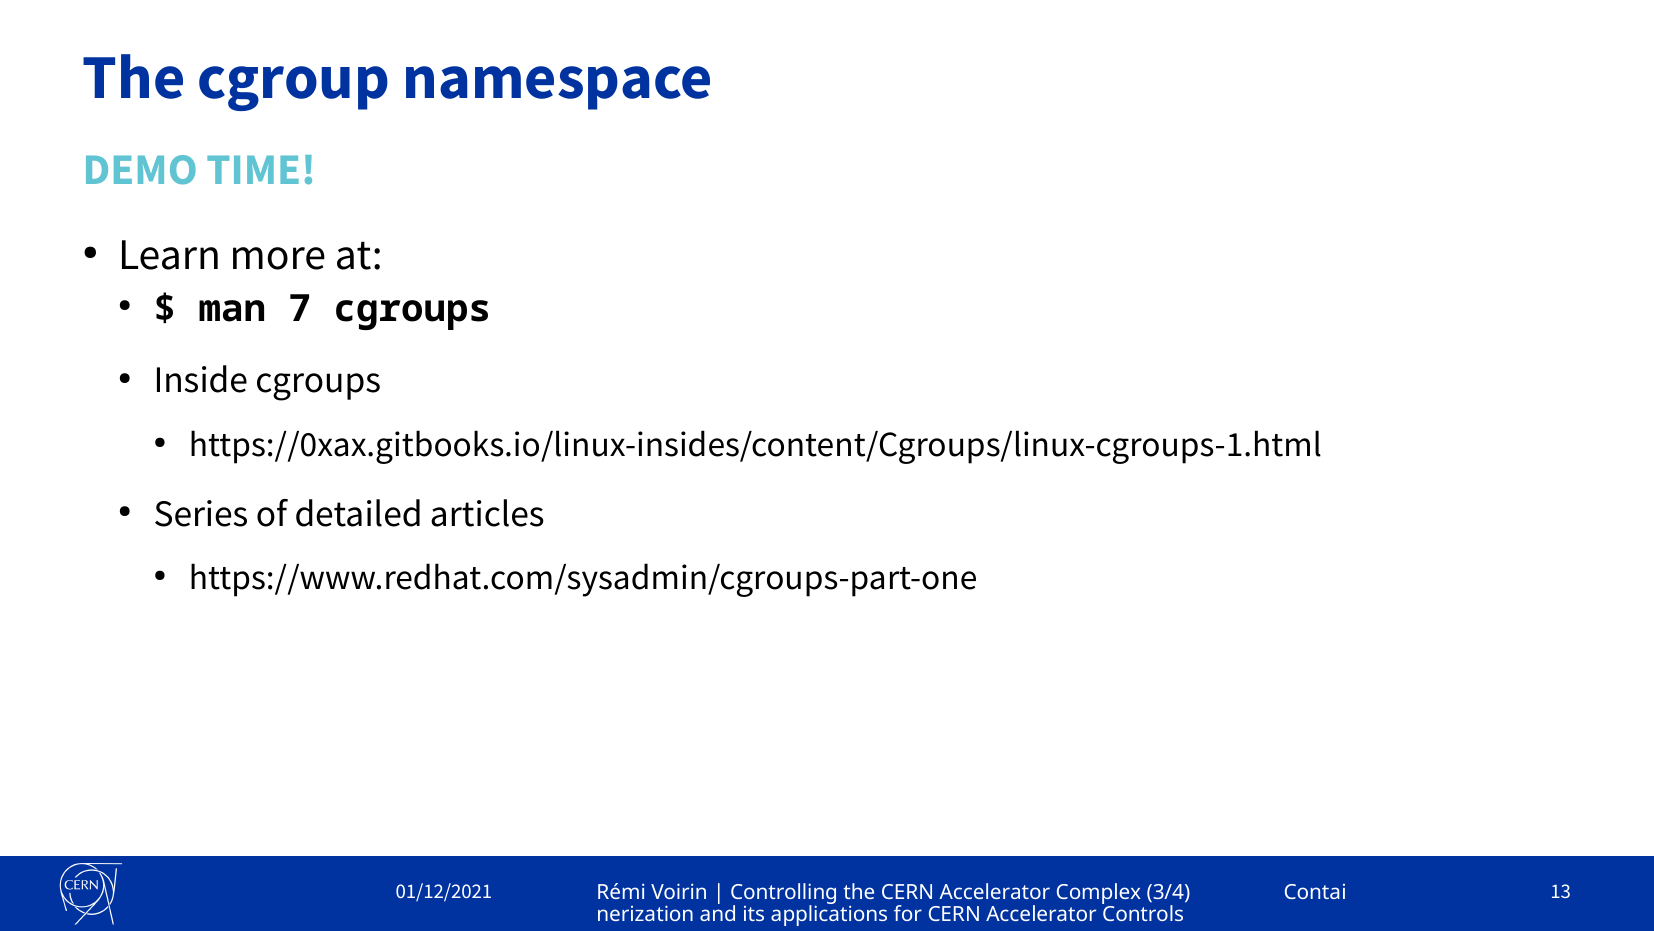

# The cgroup namespace
DEMO TIME!
Learn more at:
$ man 7 cgroups
Inside cgroups
https://0xax.gitbooks.io/linux-insides/content/Cgroups/linux-cgroups-1.html
Series of detailed articles
https://www.redhat.com/sysadmin/cgroups-part-one
01/12/2021
Rémi Voirin | Controlling the CERN Accelerator Complex (3/4) Containerization and its applications for CERN Accelerator Controls
13